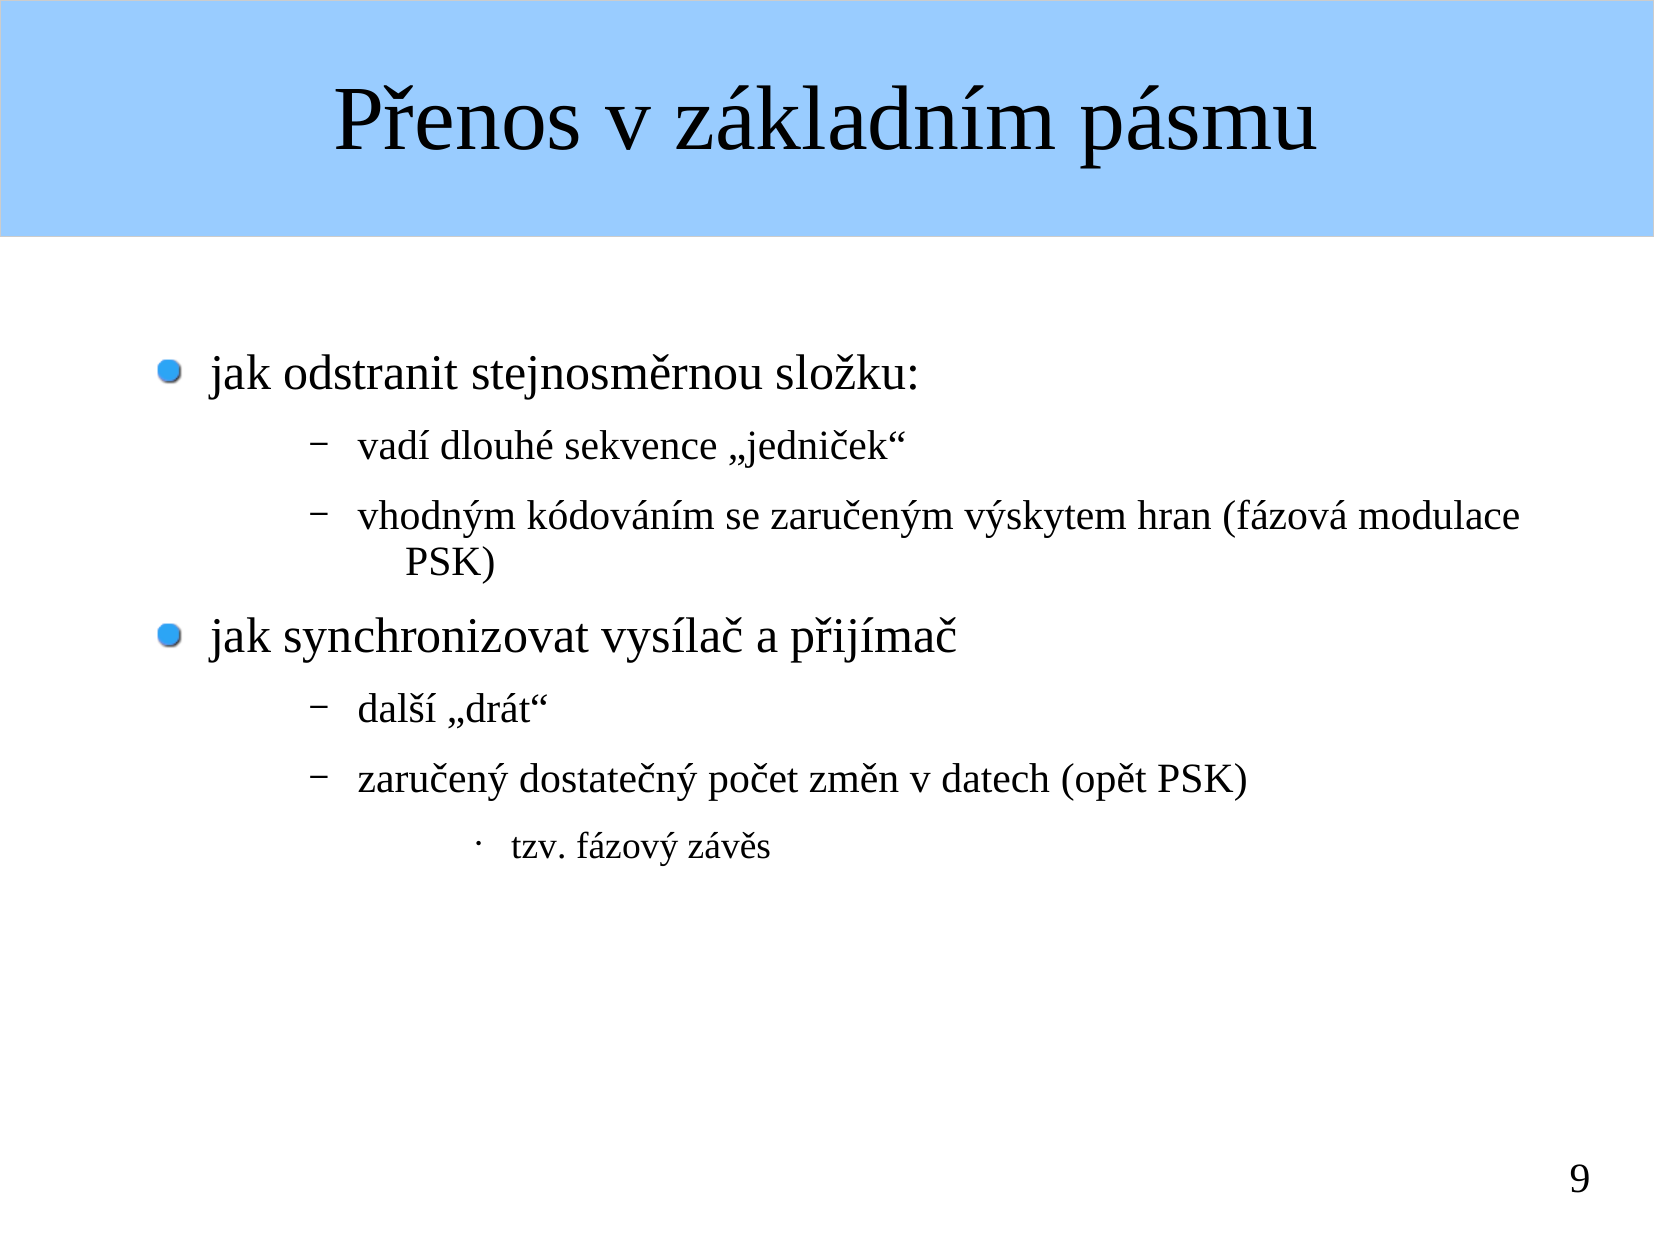

# Přenos v základním pásmu
jak odstranit stejnosměrnou složku:
vadí dlouhé sekvence „jedniček“
vhodným kódováním se zaručeným výskytem hran (fázová modulace PSK)
jak synchronizovat vysílač a přijímač
další „drát“
zaručený dostatečný počet změn v datech (opět PSK)
tzv. fázový závěs